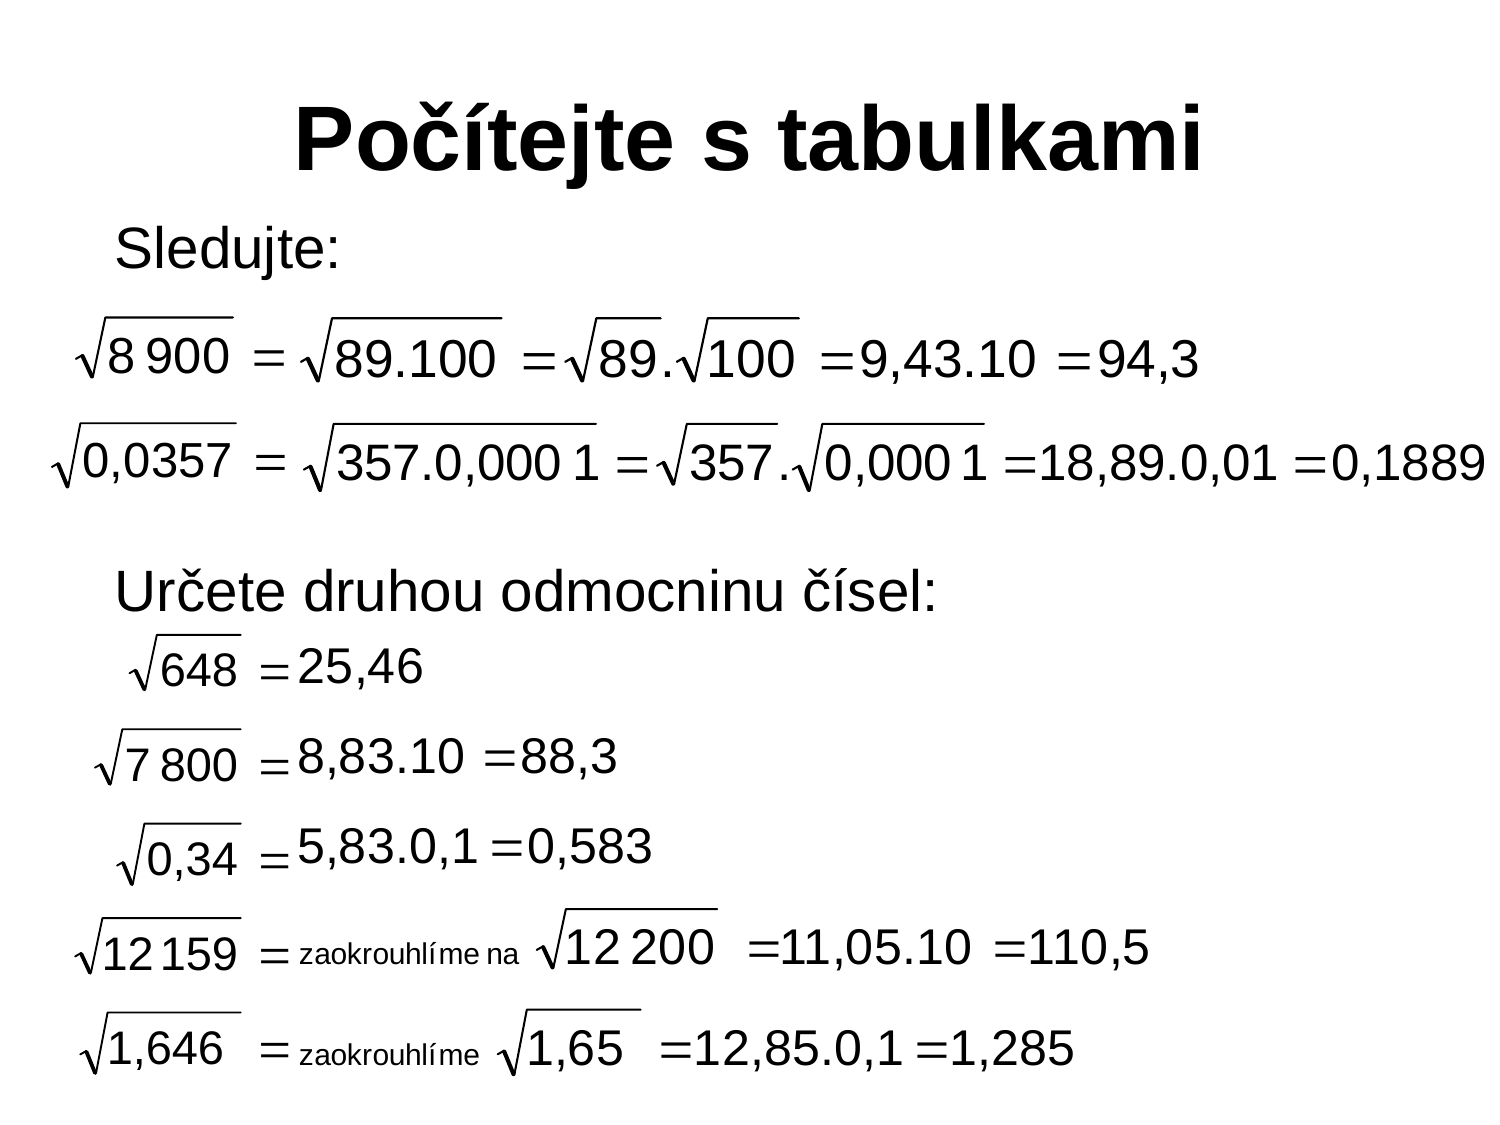

# Počítejte s tabulkami
Sledujte:
Určete druhou odmocninu čísel: